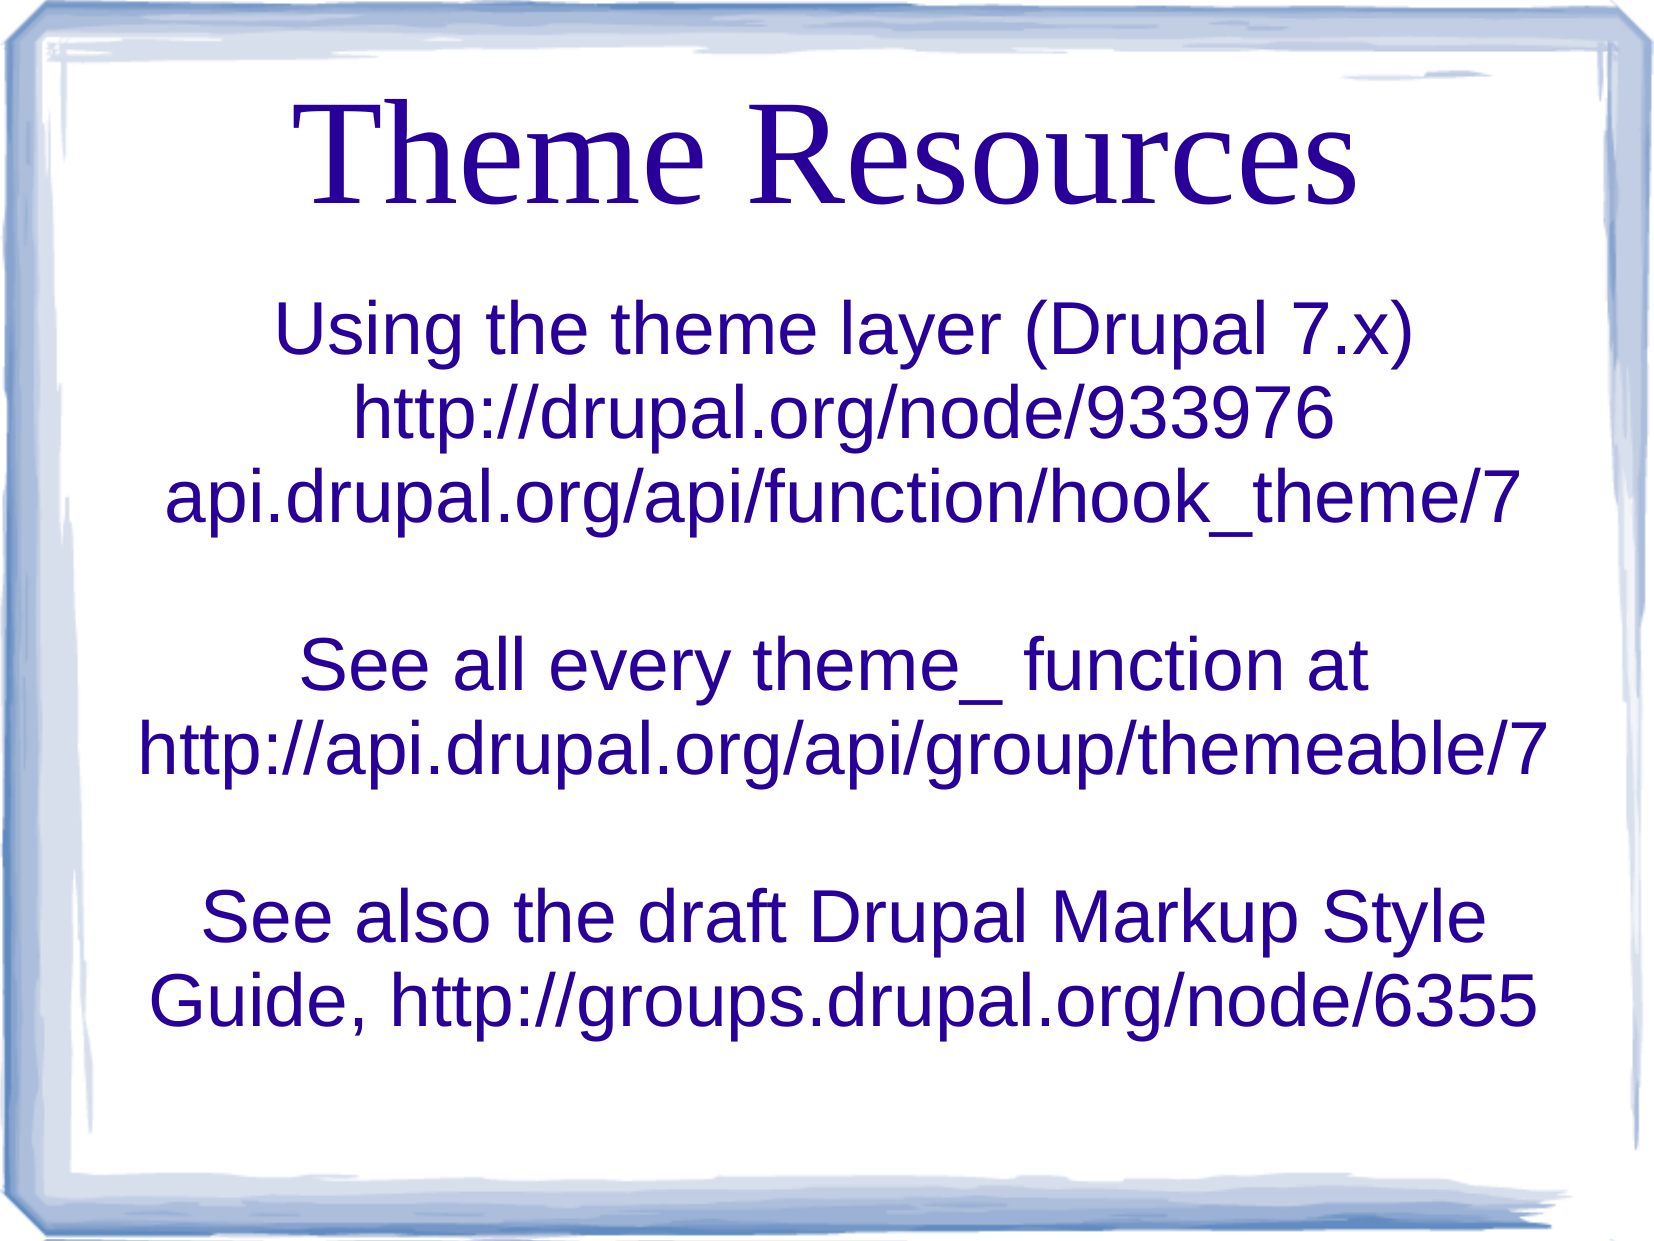

# Theme Resources
Using the theme layer (Drupal 7.x) http://drupal.org/node/933976
api.drupal.org/api/function/hook_theme/7
See all every theme_ function at http://api.drupal.org/api/group/themeable/7
See also the draft Drupal Markup Style Guide, http://groups.drupal.org/node/6355